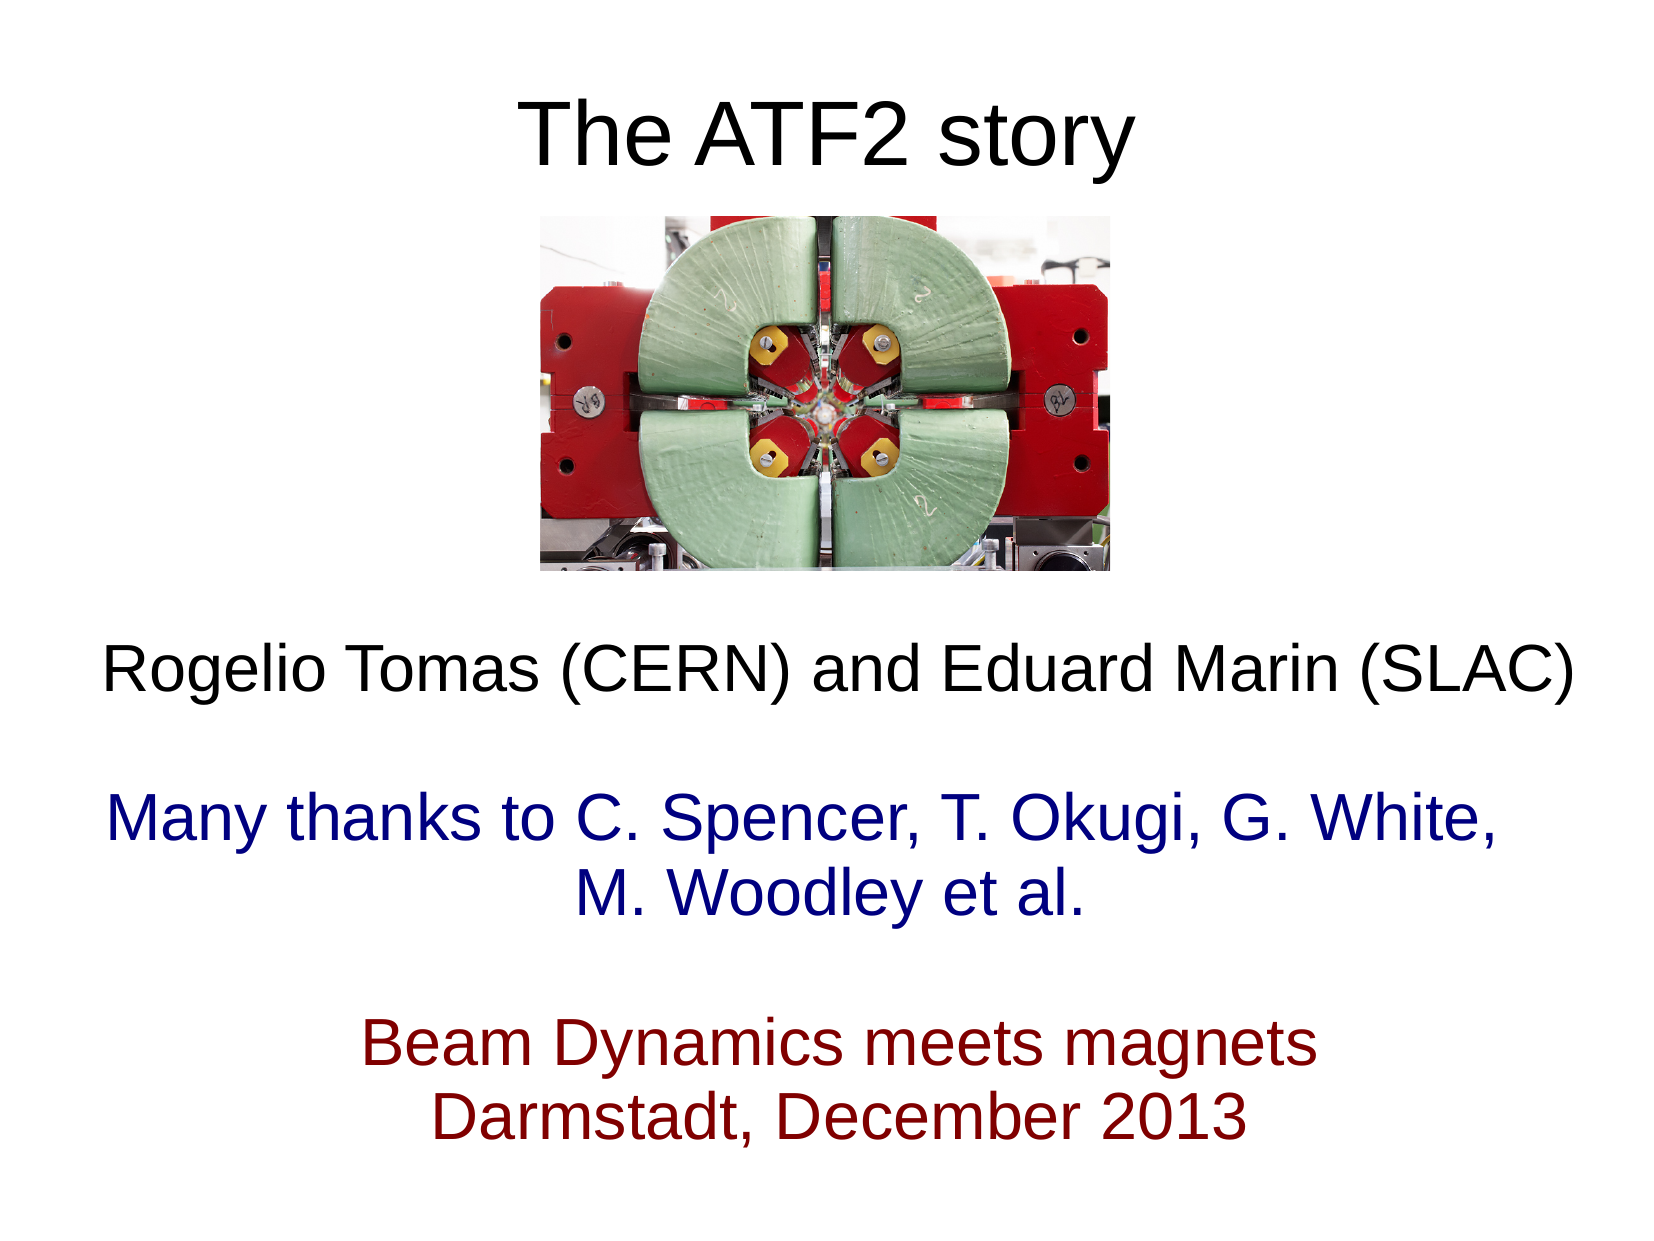

# The ATF2 story
Rogelio Tomas (CERN) and Eduard Marin (SLAC)
Many thanks to C. Spencer, T. Okugi, G. White, M. Woodley et al.
Beam Dynamics meets magnets
Darmstadt, December 2013